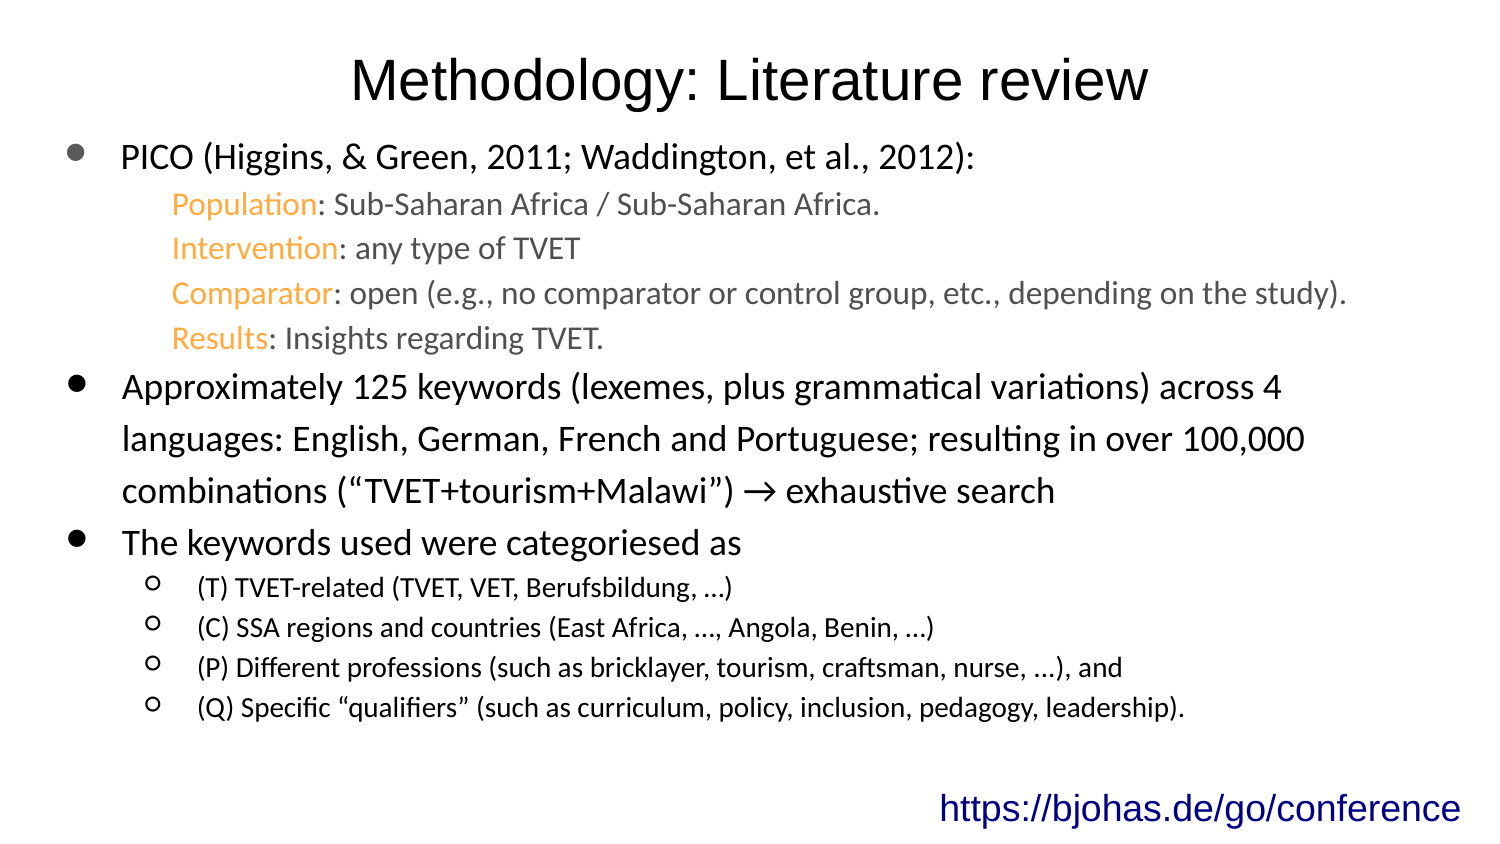

# Methodology: Literature review
PICO (Higgins, & Green, 2011; Waddington, et al., 2012):
Population: Sub-Saharan Africa / Sub-Saharan Africa.
Intervention: any type of TVET
Comparator: open (e.g., no comparator or control group, etc., depending on the study).
Results: Insights regarding TVET.
Approximately 125 keywords (lexemes, plus grammatical variations) across 4 languages: English, German, French and Portuguese; resulting in over 100,000 combinations (“TVET+tourism+Malawi”) → exhaustive search
The keywords used were categoriesed as
(T) TVET-related (TVET, VET, Berufsbildung, …)
(C) SSA regions and countries (East Africa, …, Angola, Benin, …)
(P) Different professions (such as bricklayer, tourism, craftsman, nurse, ...), and
(Q) Specific “qualifiers” (such as curriculum, policy, inclusion, pedagogy, leadership).